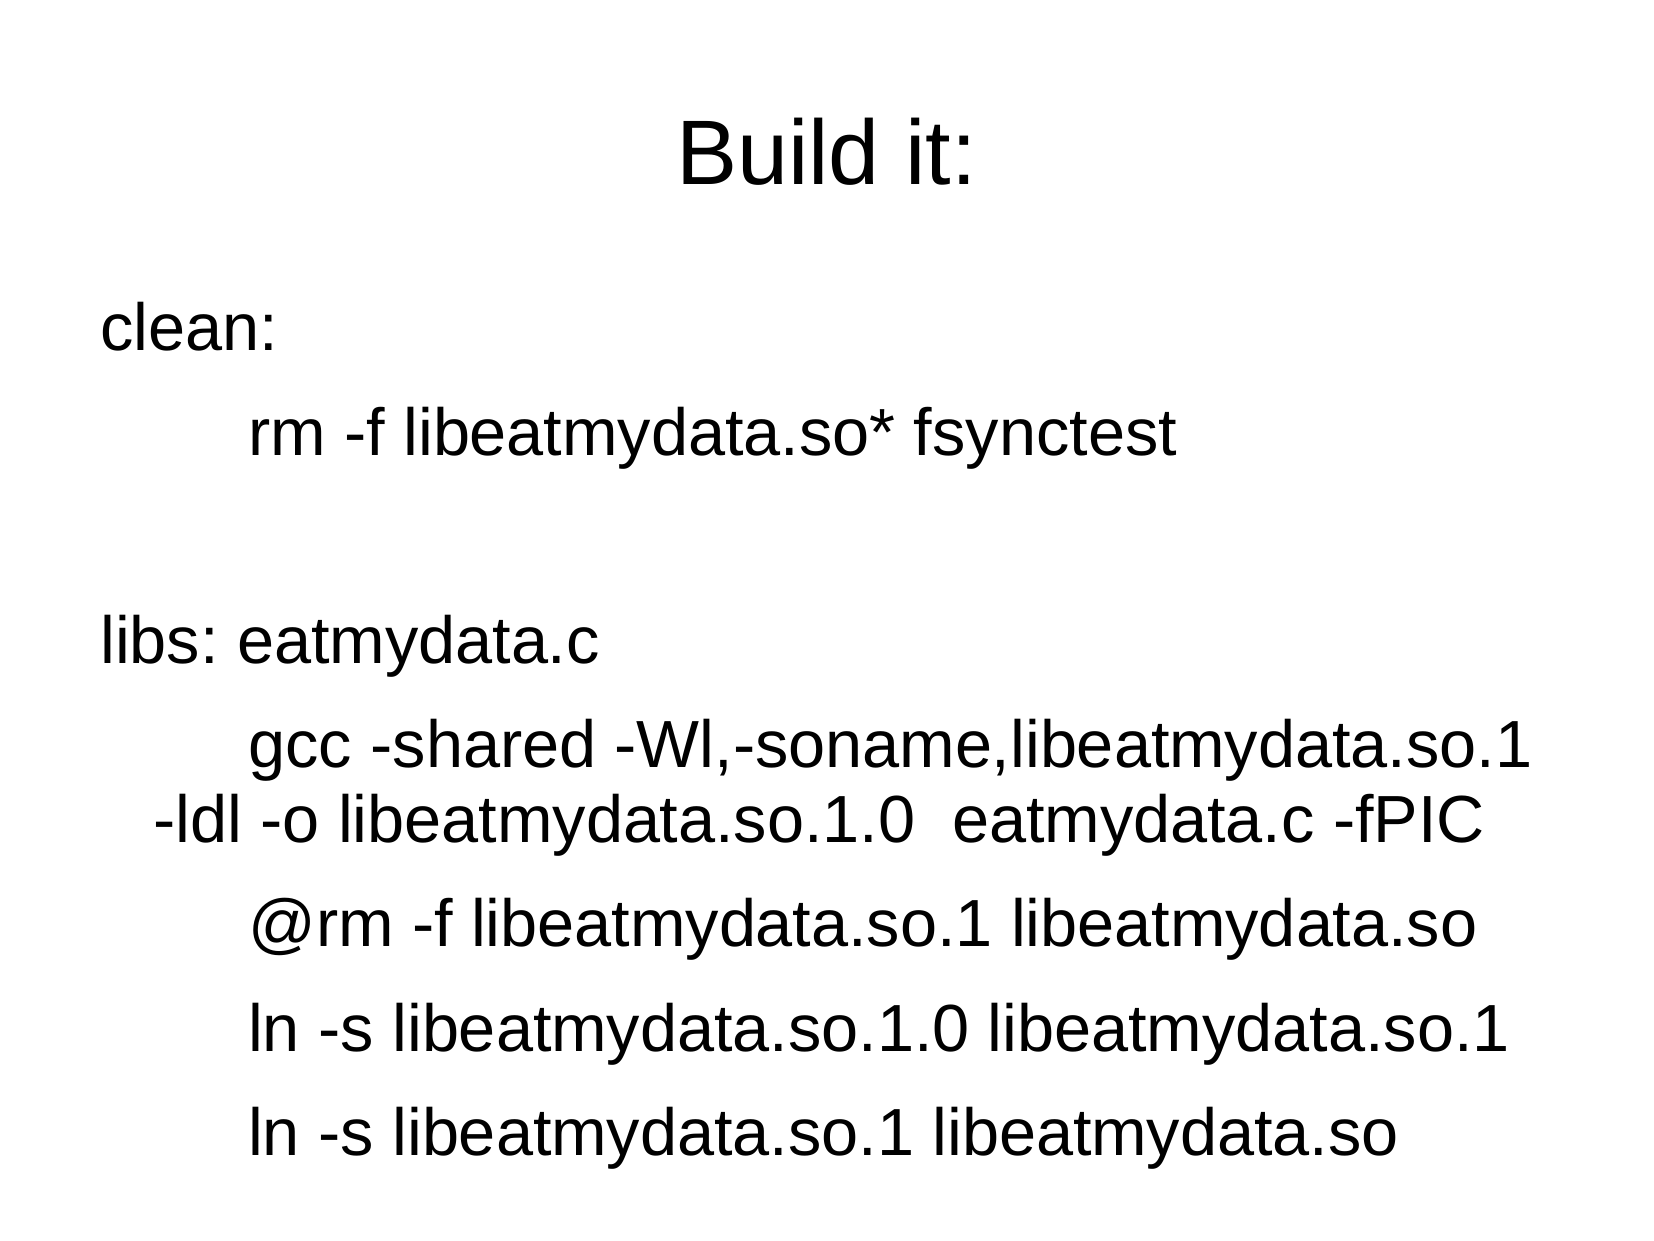

# Build it:
clean:
 rm -f libeatmydata.so* fsynctest
libs: eatmydata.c
 gcc -shared -Wl,-soname,libeatmydata.so.1 -ldl -o libeatmydata.so.1.0 eatmydata.c -fPIC
 @rm -f libeatmydata.so.1 libeatmydata.so
 ln -s libeatmydata.so.1.0 libeatmydata.so.1
 ln -s libeatmydata.so.1 libeatmydata.so